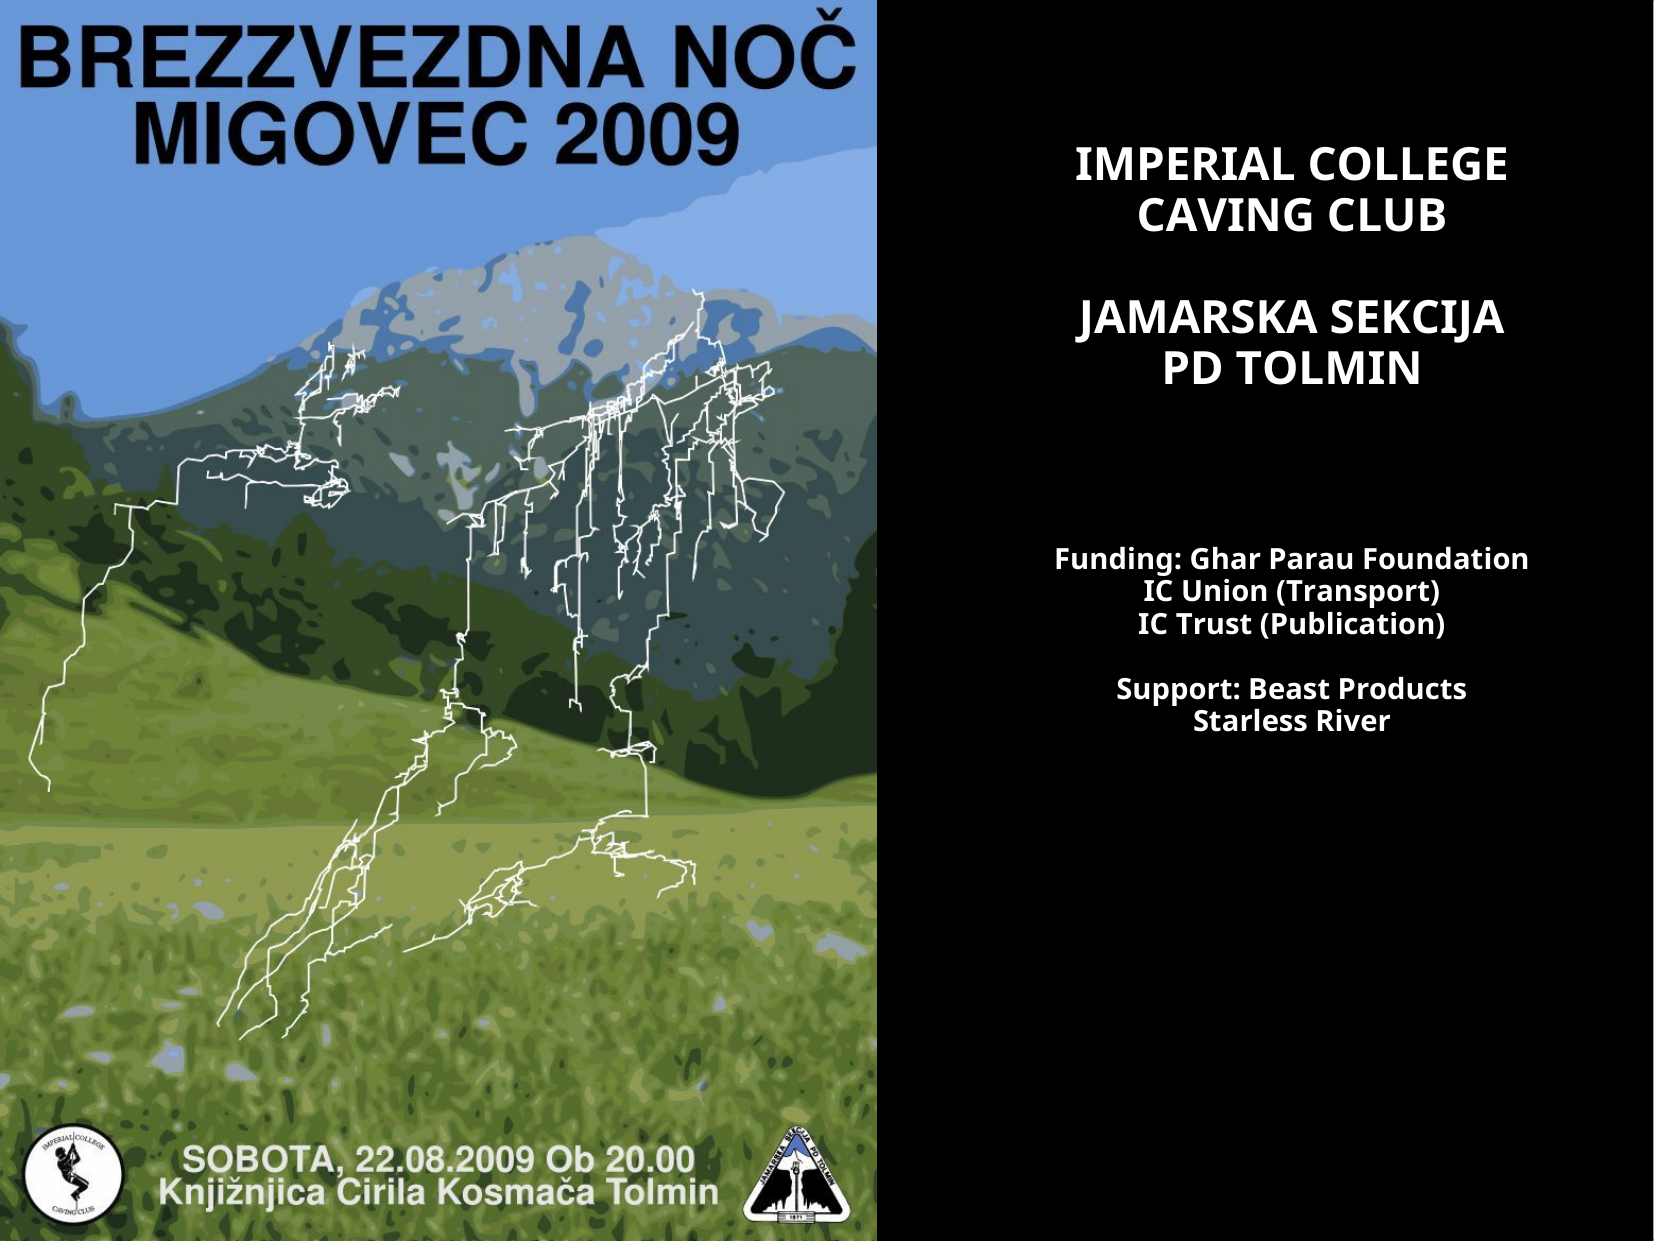

IMPERIAL COLLEGE CAVING CLUB
JAMARSKA SEKCIJA PD TOLMIN
Funding: Ghar Parau Foundation
IC Union (Transport)
IC Trust (Publication)
Support: Beast Products
Starless River